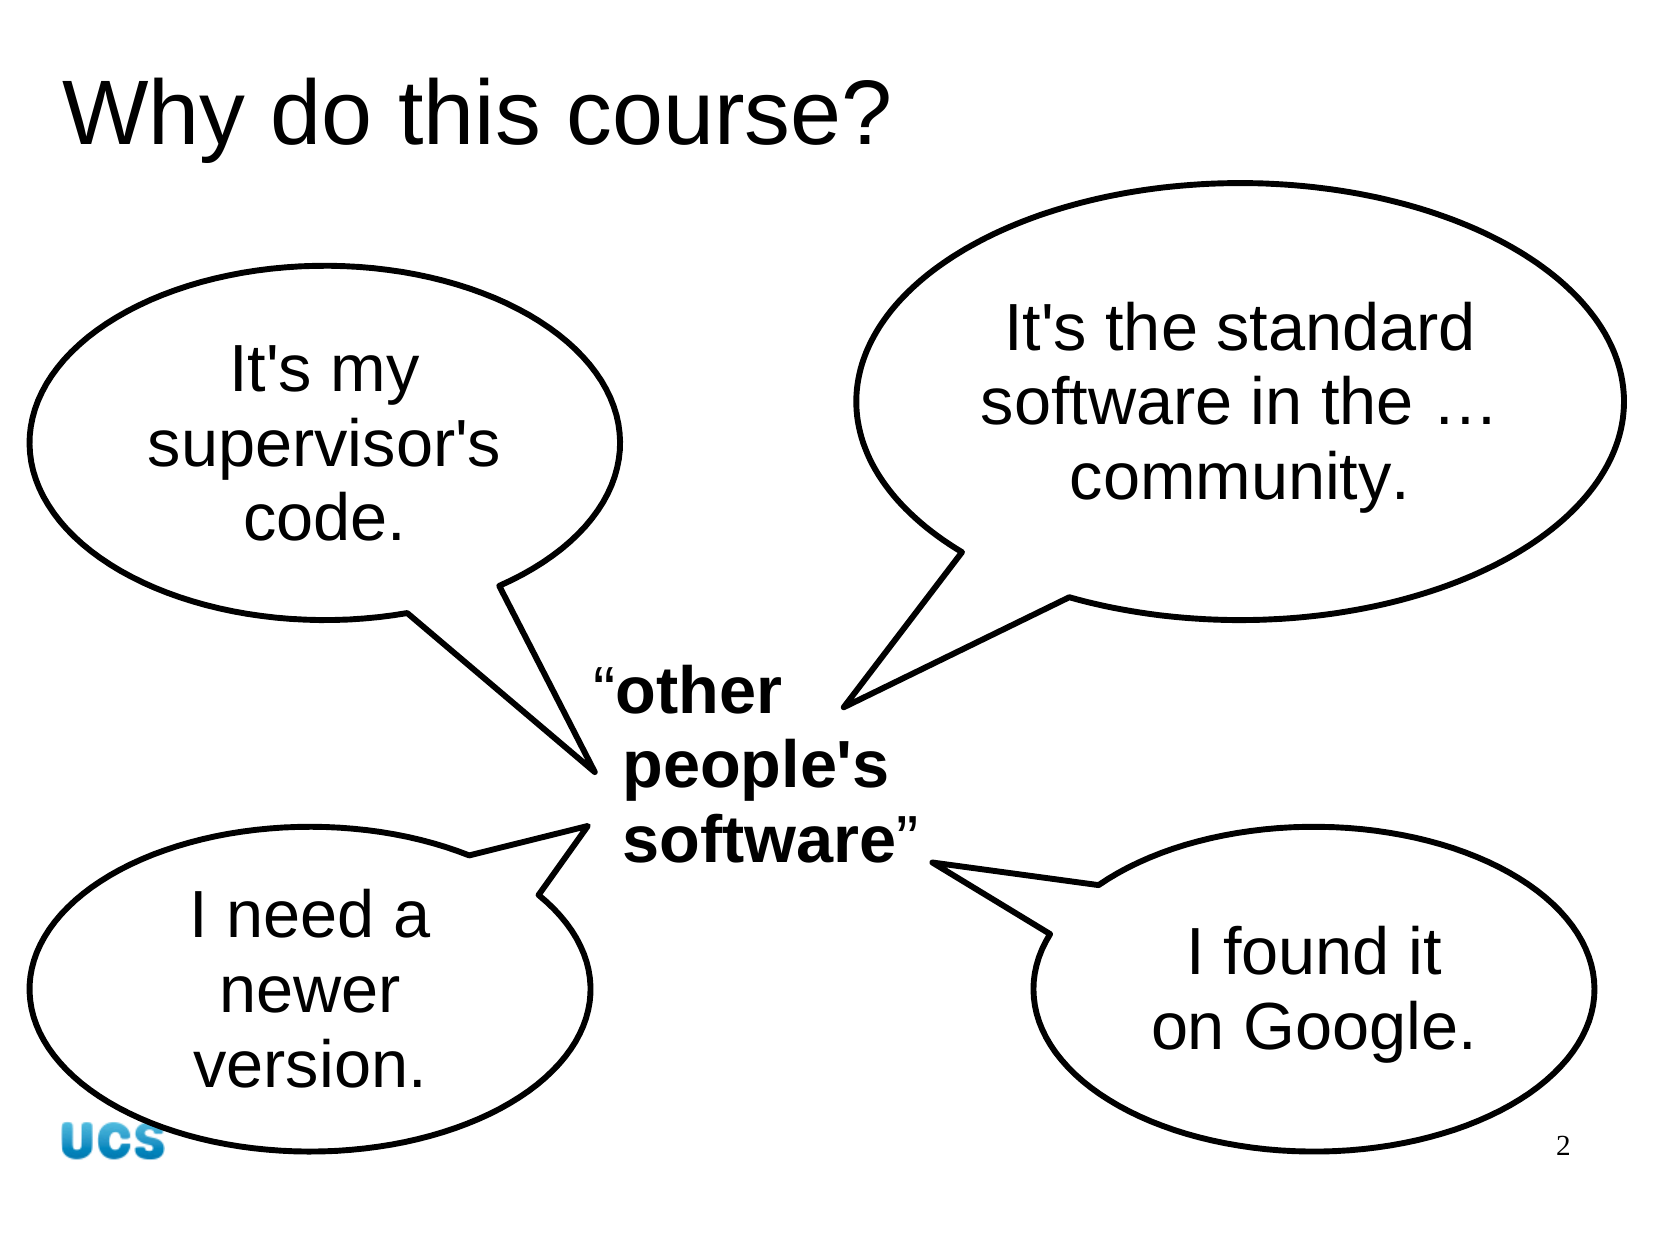

Why do this course?
It's the standard
software in the …
community.
It's my
supervisor's
code.
“other
	people's
	software”
I need a
newer
version.
I found it
on Google.
2